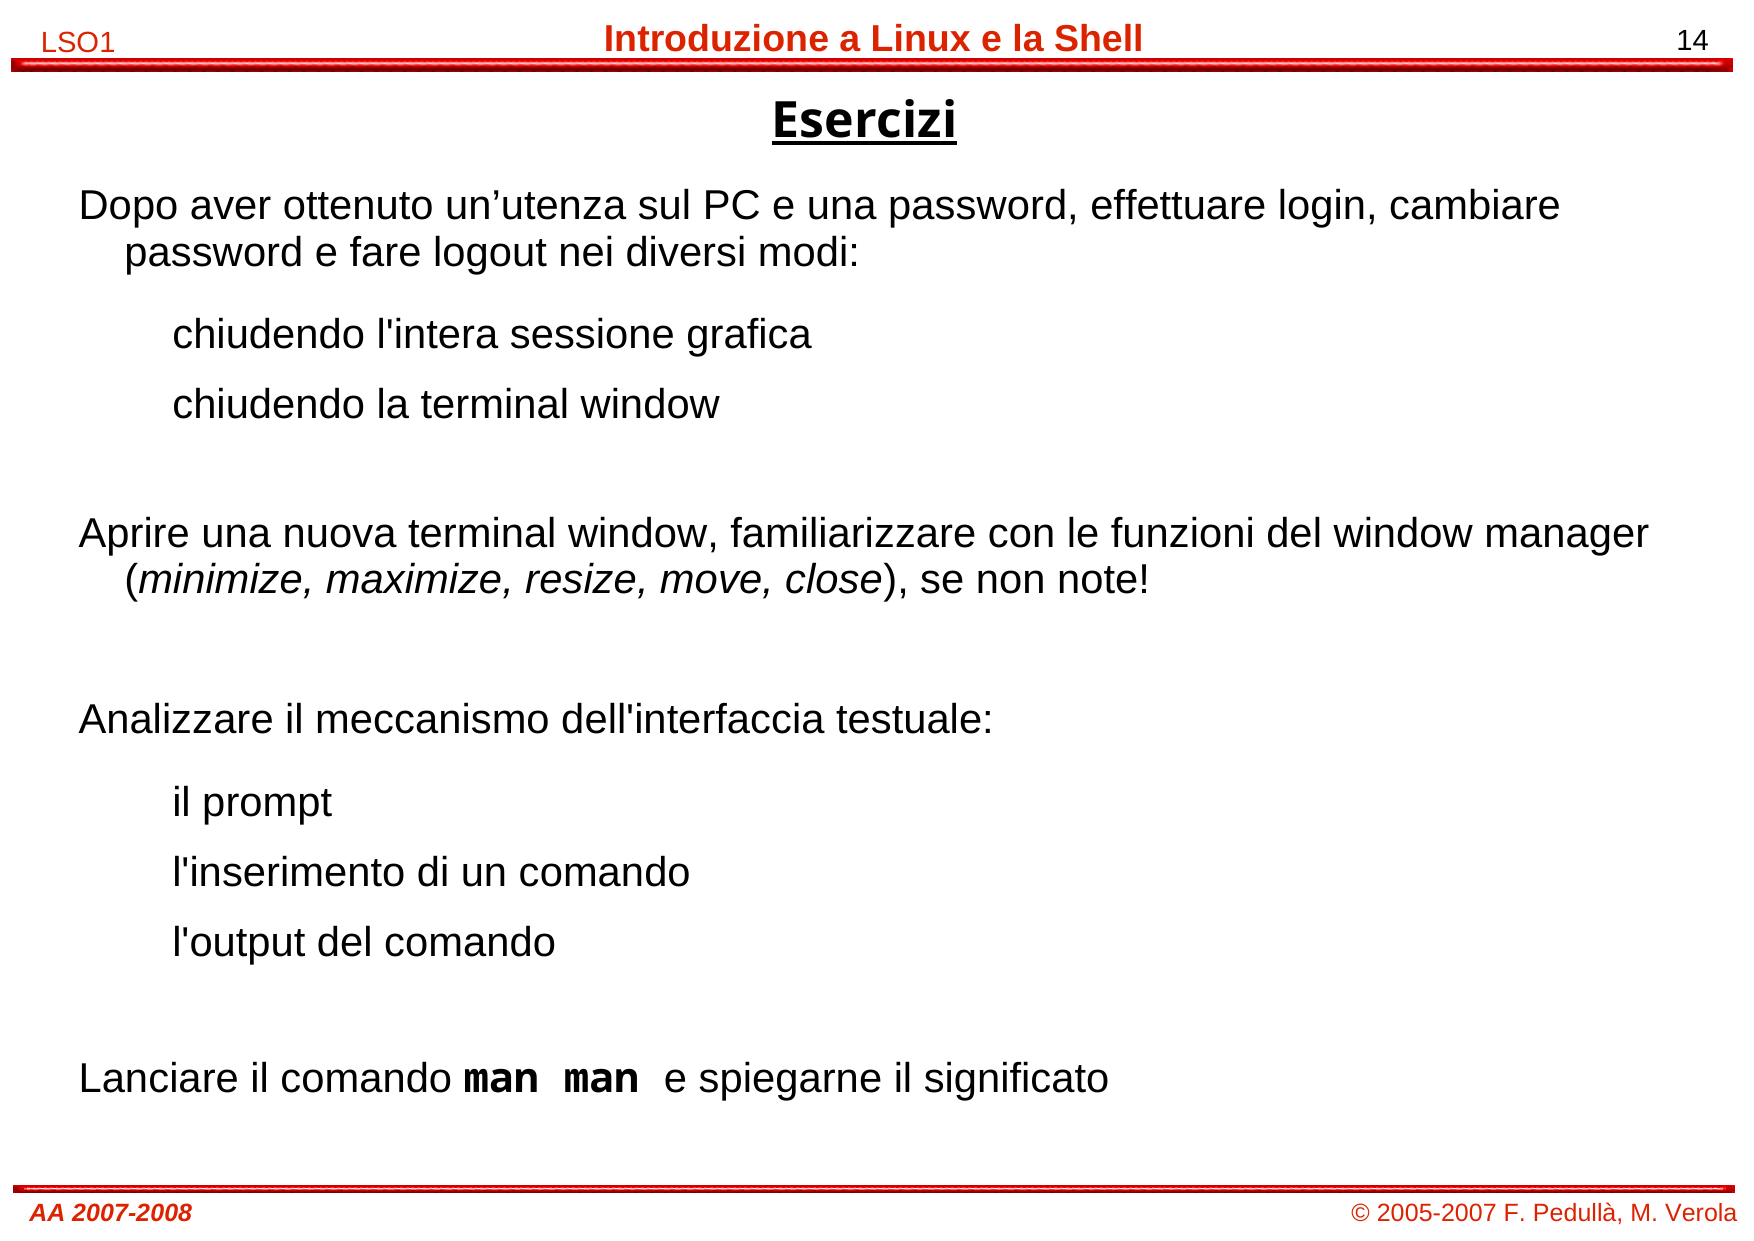

# Esercizi
Dopo aver ottenuto un’utenza sul PC e una password, effettuare login, cambiare password e fare logout nei diversi modi:
chiudendo l'intera sessione grafica
chiudendo la terminal window
Aprire una nuova terminal window, familiarizzare con le funzioni del window manager (minimize, maximize, resize, move, close), se non note!
Analizzare il meccanismo dell'interfaccia testuale:
il prompt
l'inserimento di un comando
l'output del comando
Lanciare il comando man man e spiegarne il significato